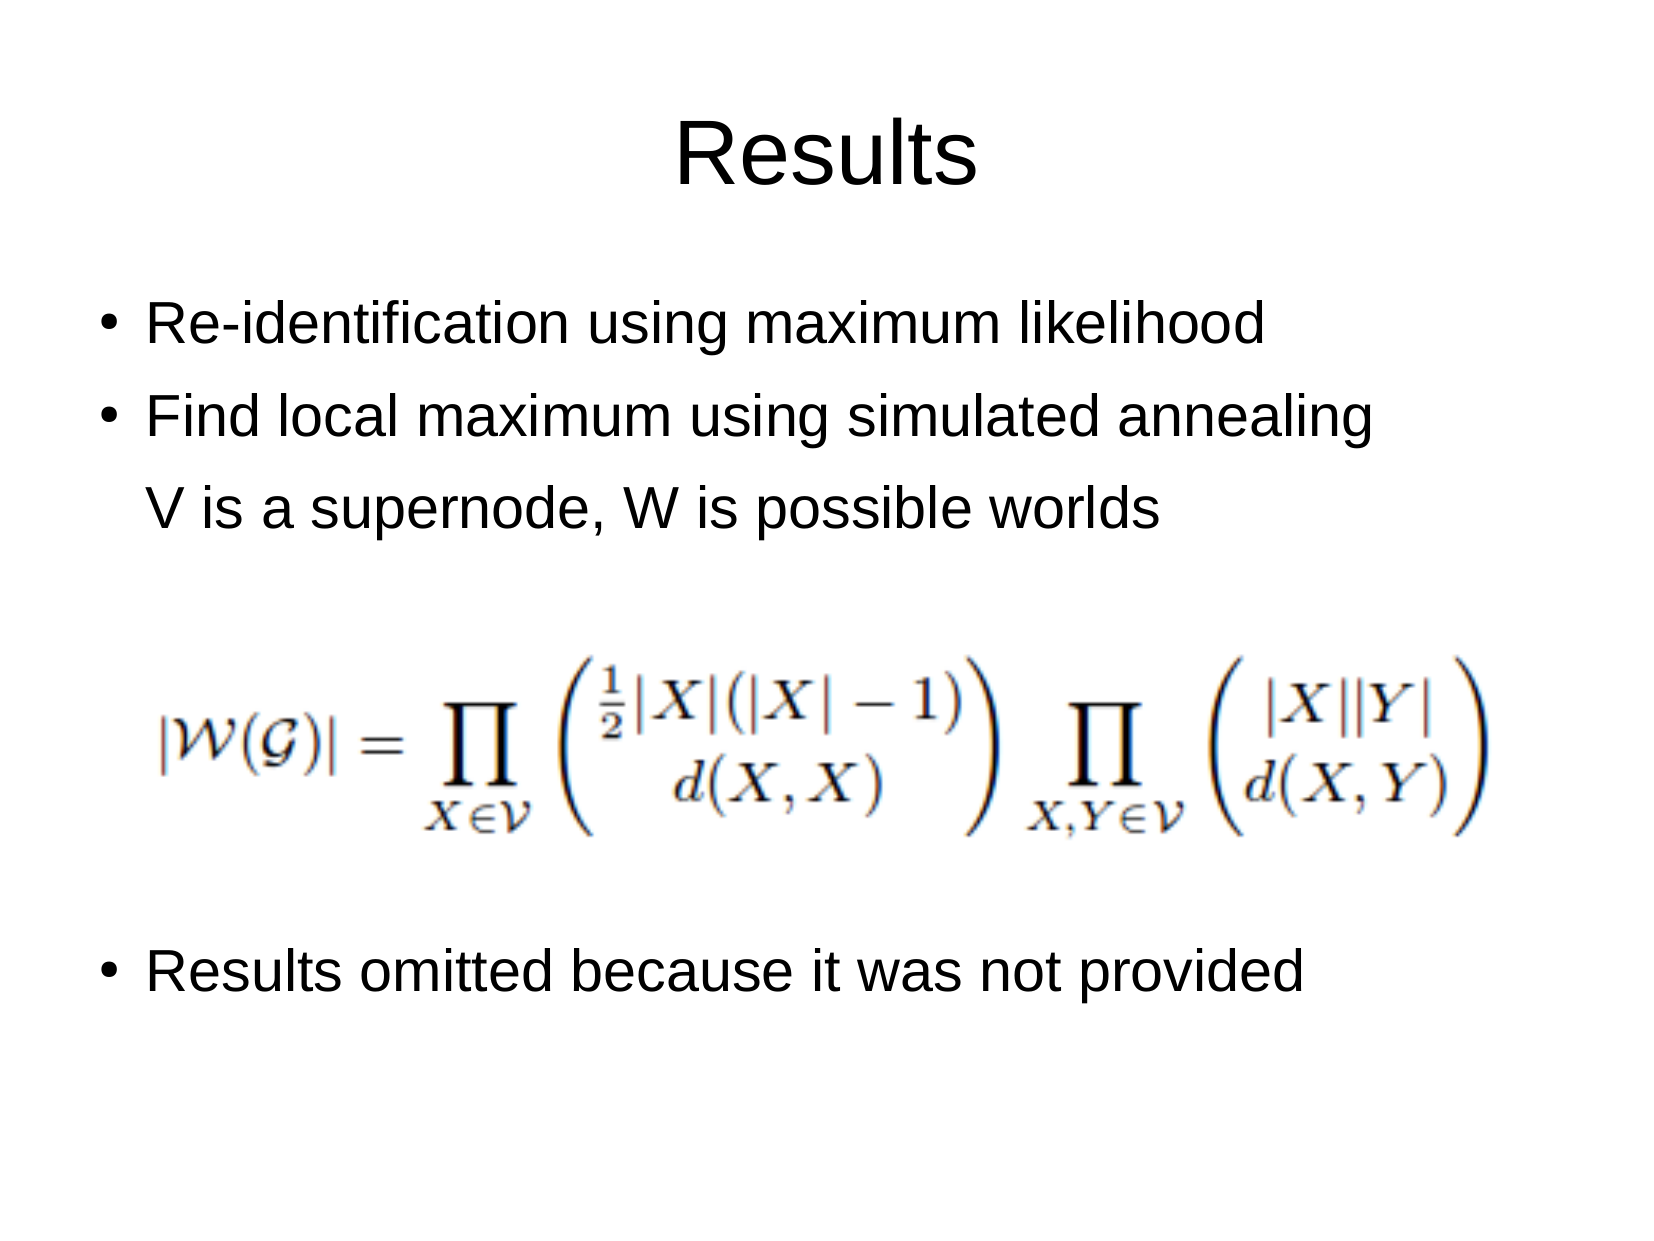

# Results
Re-identification using maximum likelihood
Find local maximum using simulated annealing
V is a supernode, W is possible worlds
Results omitted because it was not provided